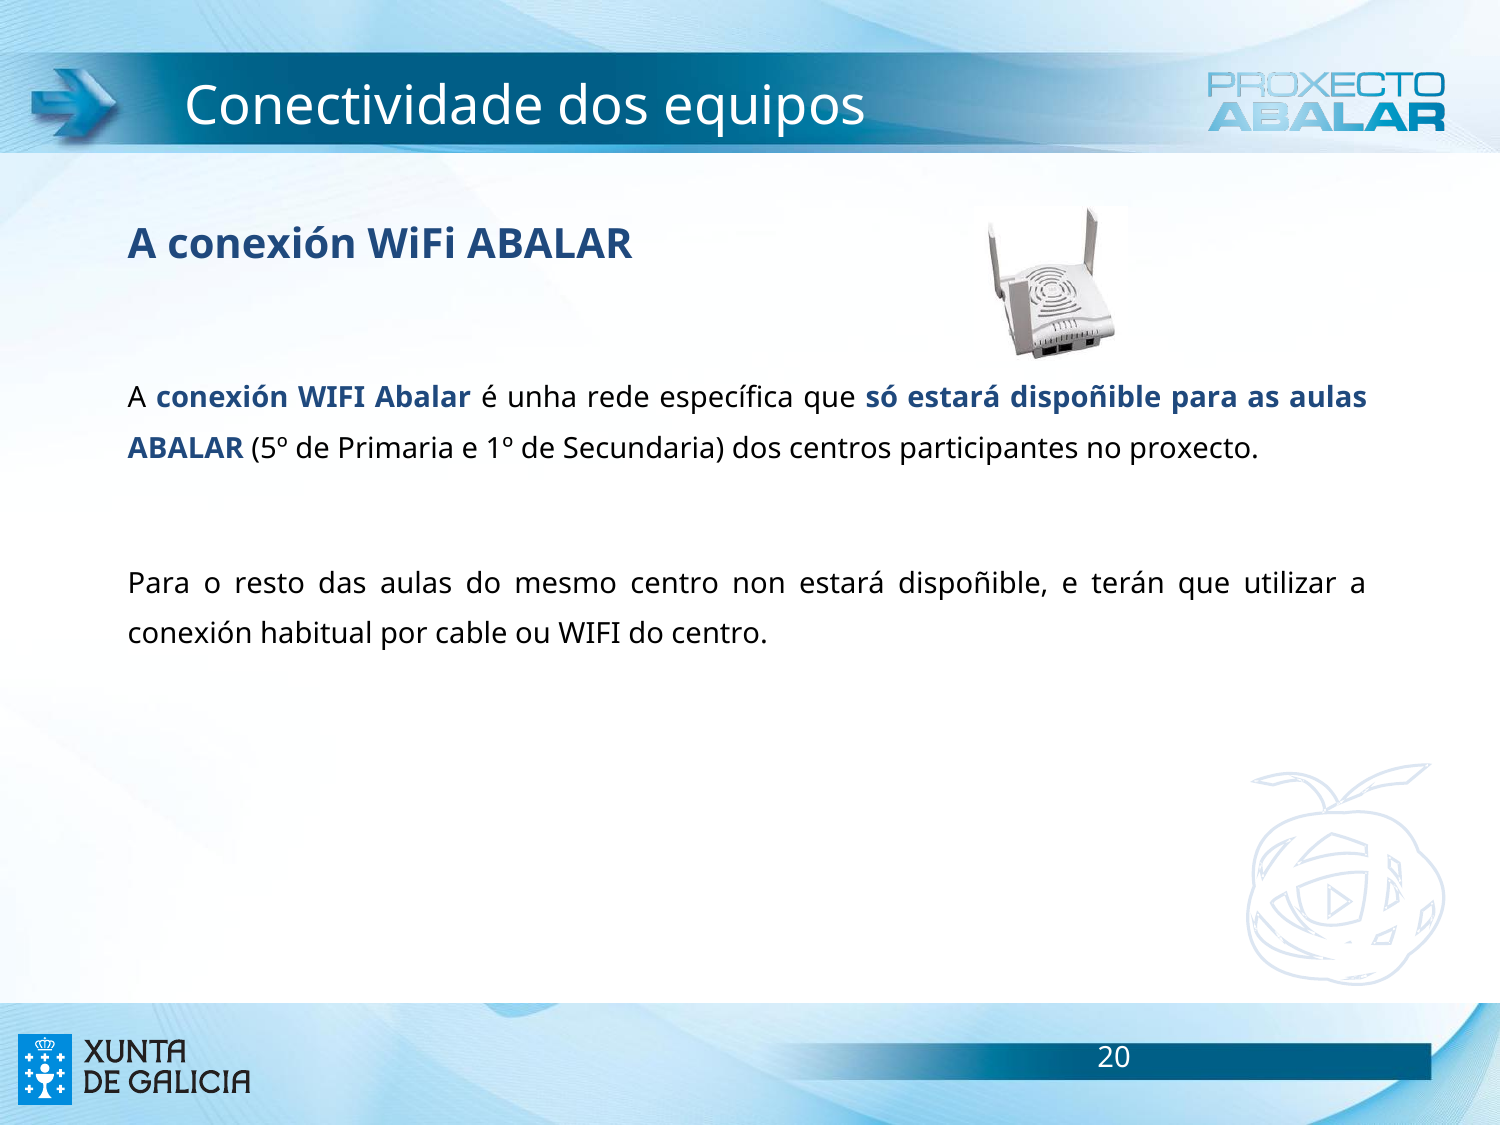

Conectividade dos equipos
A conexión WiFi ABALAR
A conexión WIFI Abalar é unha rede específica que só estará dispoñible para as aulas ABALAR (5º de Primaria e 1º de Secundaria) dos centros participantes no proxecto.
Para o resto das aulas do mesmo centro non estará dispoñible, e terán que utilizar a conexión habitual por cable ou WIFI do centro.